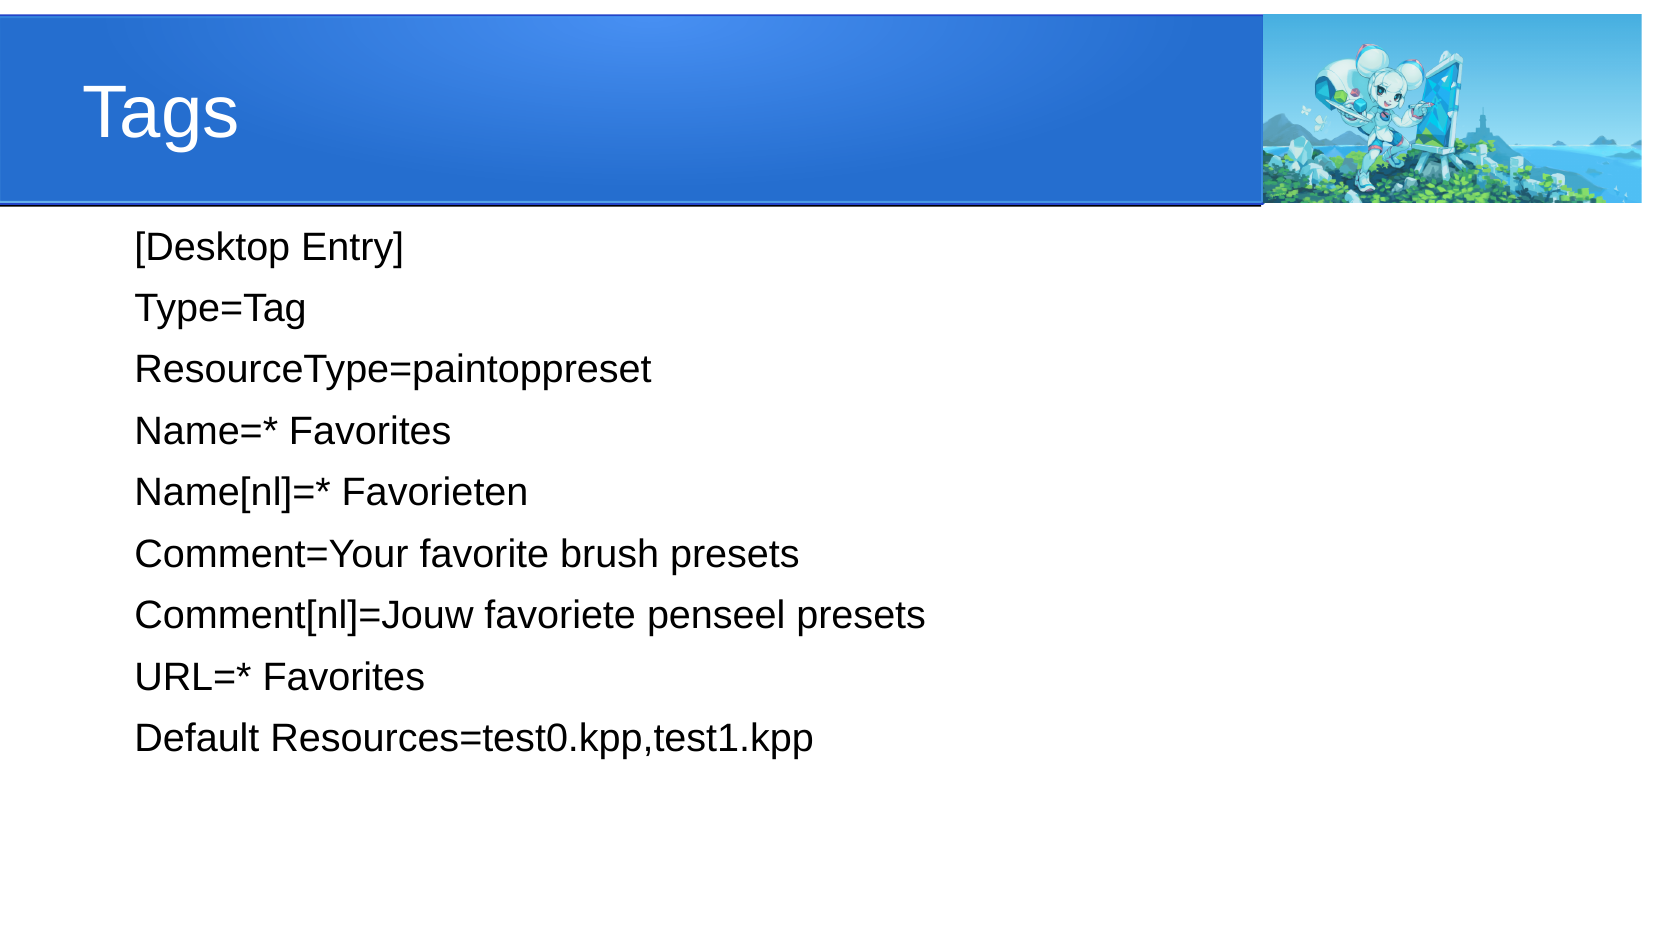

# Tags
[Desktop Entry]
Type=Tag
ResourceType=paintoppreset
Name=* Favorites
Name[nl]=* Favorieten
Comment=Your favorite brush presets
Comment[nl]=Jouw favoriete penseel presets
URL=* Favorites
Default Resources=test0.kpp,test1.kpp